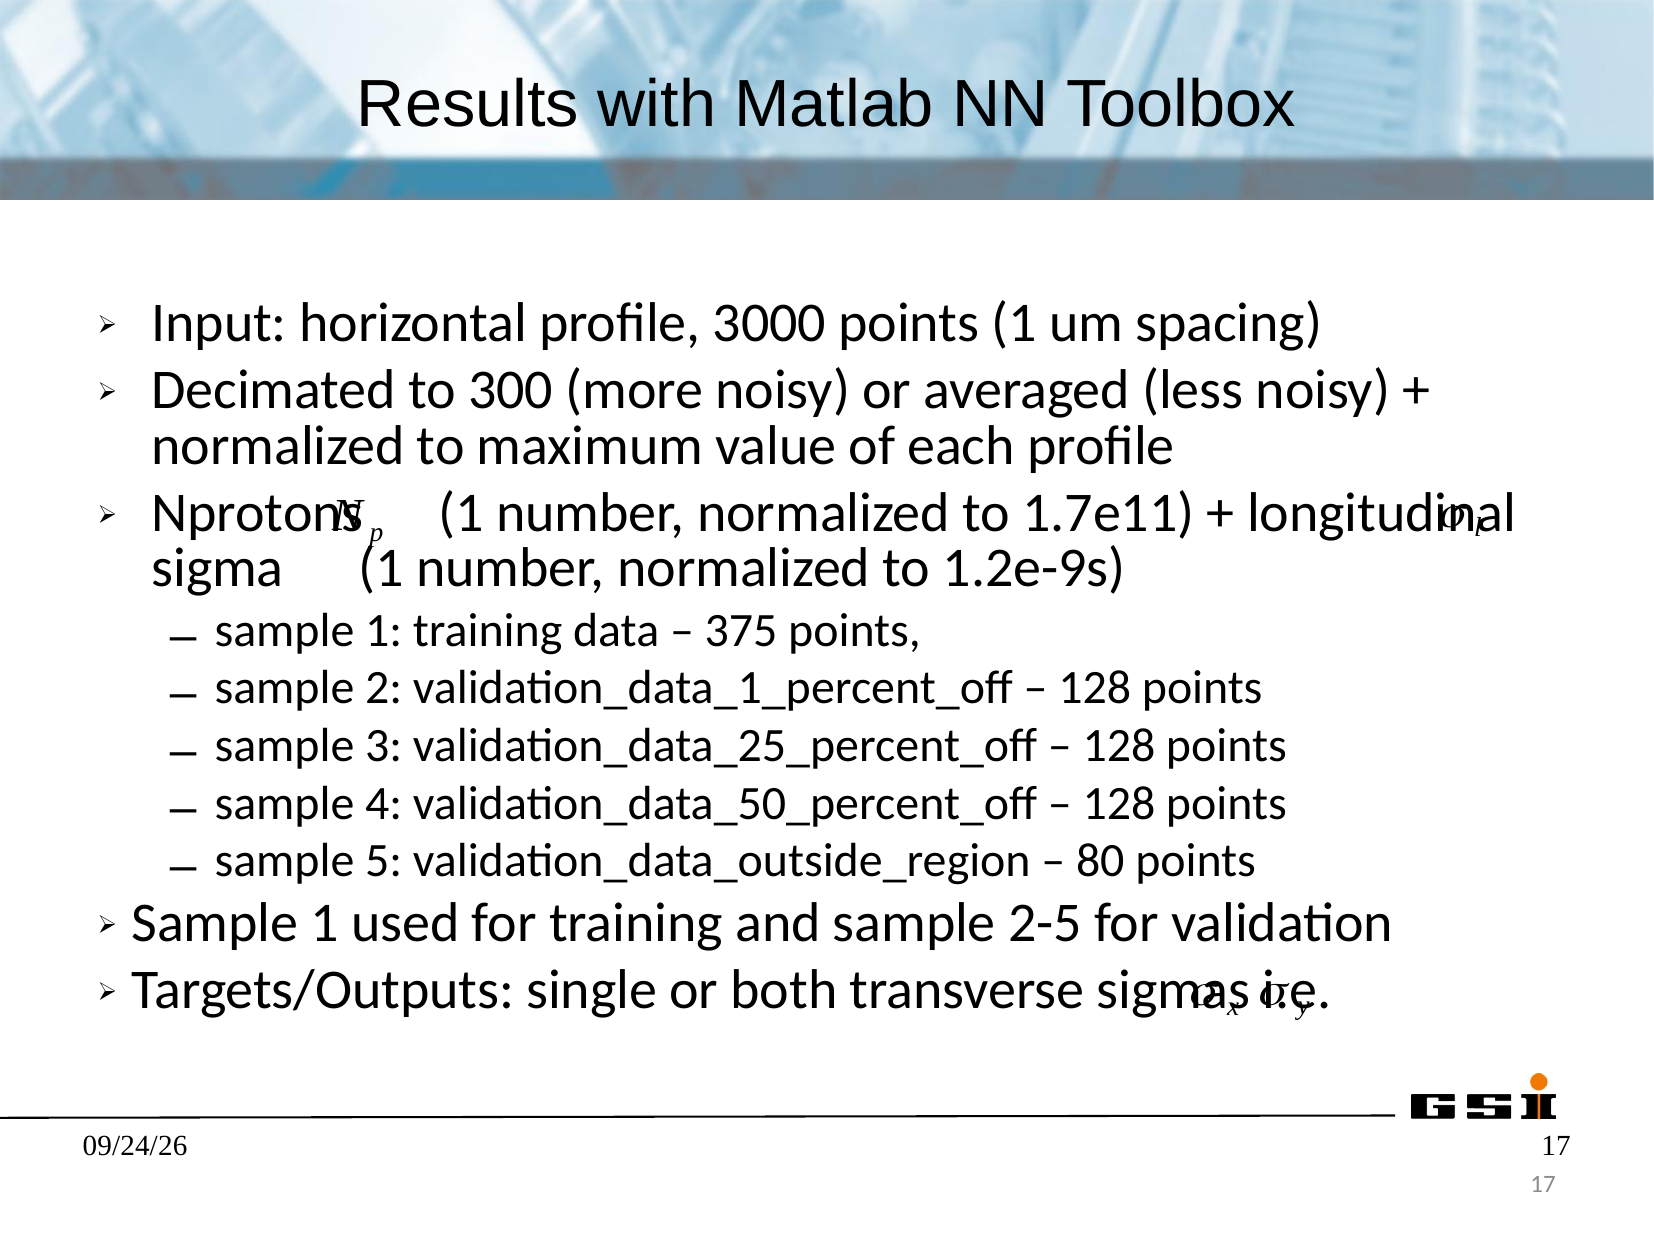

Results with Matlab NN Toolbox
# Input: horizontal profile, 3000 points (1 um spacing)
Decimated to 300 (more noisy) or averaged (less noisy) + normalized to maximum value of each profile
Nprotons (1 number, normalized to 1.7e11) + longitudinal sigma (1 number, normalized to 1.2e-9s)
sample 1: training data – 375 points,
sample 2: validation_data_1_percent_off – 128 points
sample 3: validation_data_25_percent_off – 128 points
sample 4: validation_data_50_percent_off – 128 points
sample 5: validation_data_outside_region – 80 points
Sample 1 used for training and sample 2-5 for validation
Targets/Outputs: single or both transverse sigmas i.e.
17